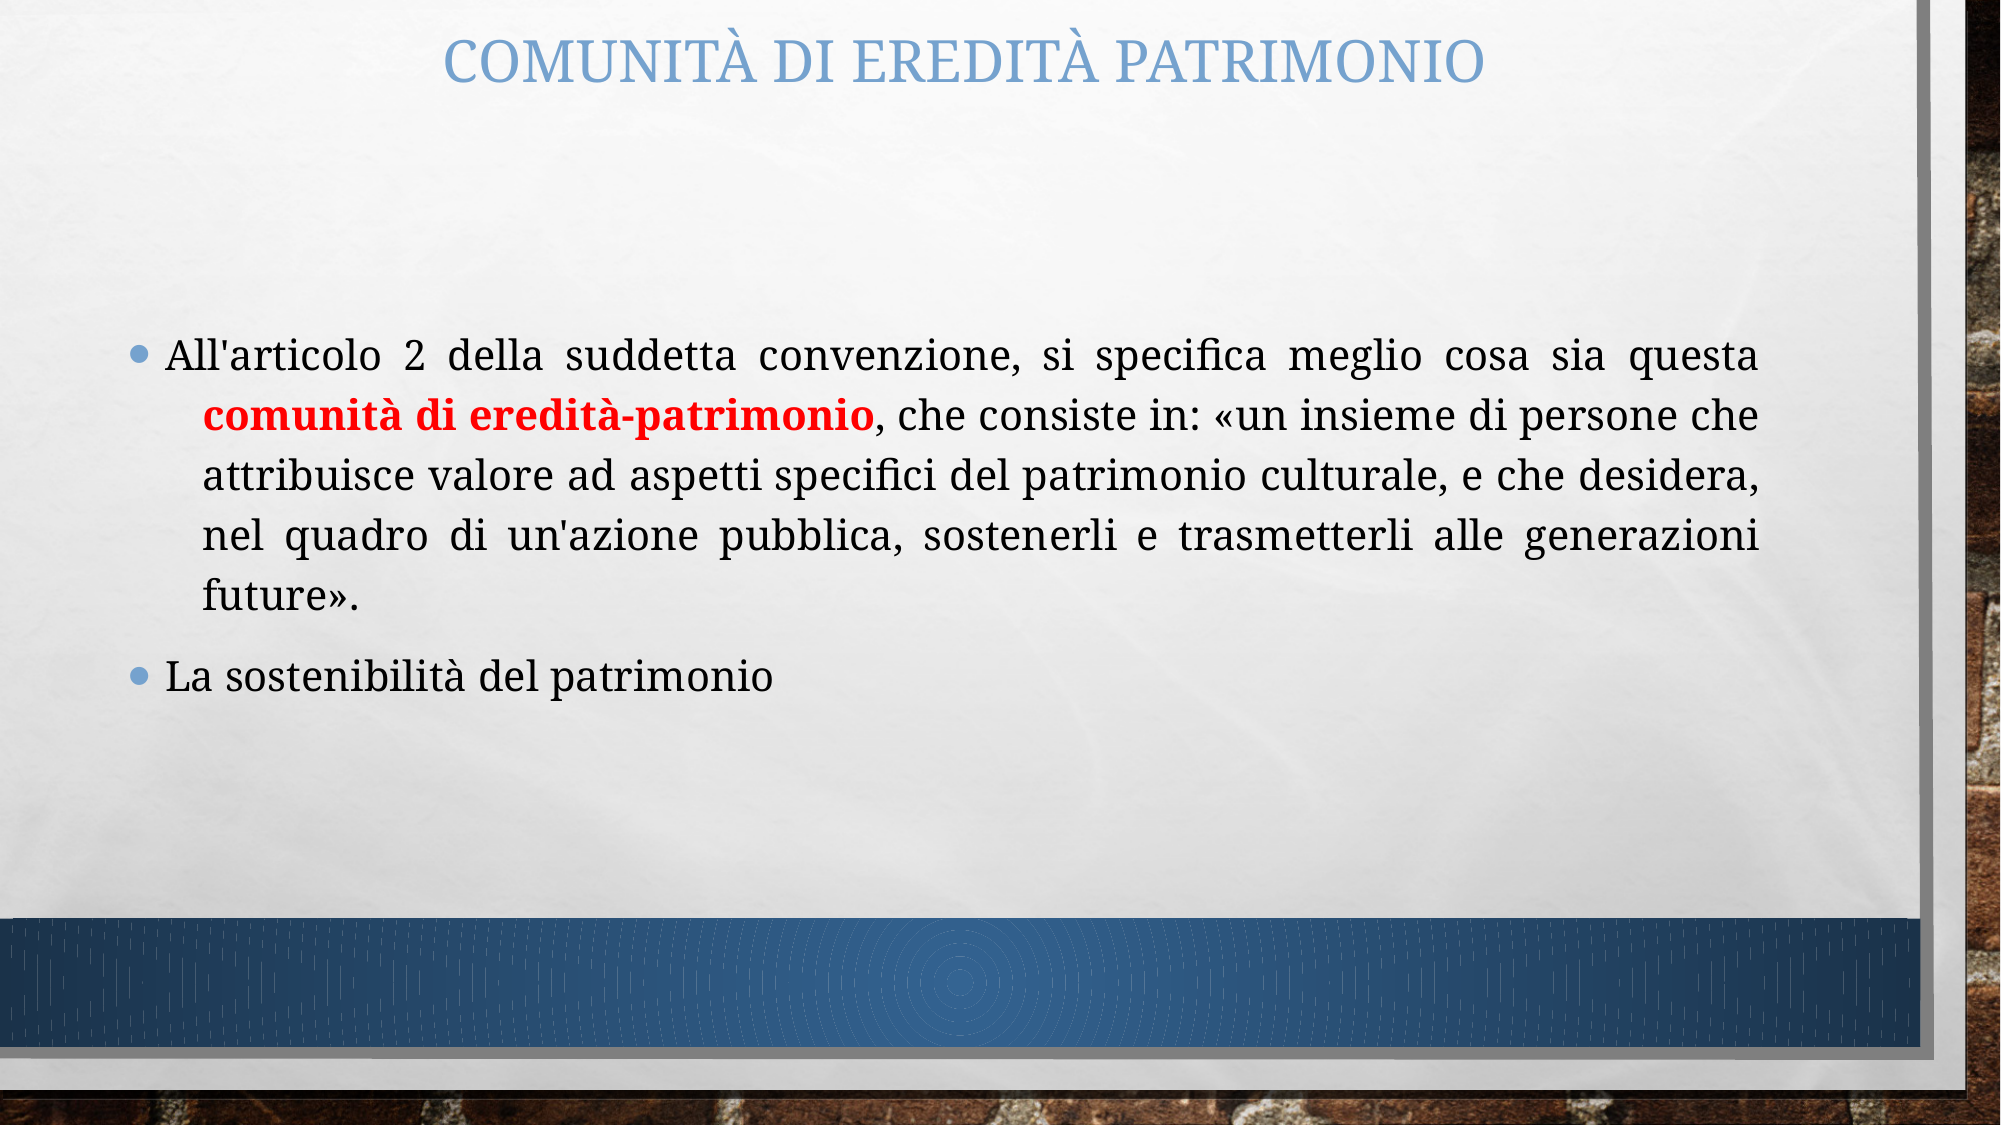

# Comunità di eredità patrimonio
All'articolo 2 della suddetta convenzione, si specifica meglio cosa sia questa comunità di eredità-patrimonio, che consiste in: «un insieme di persone che attribuisce valore ad aspetti specifici del patrimonio culturale, e che desidera, nel quadro di un'azione pubblica, sostenerli e trasmetterli alle generazioni future».
La sostenibilità del patrimonio